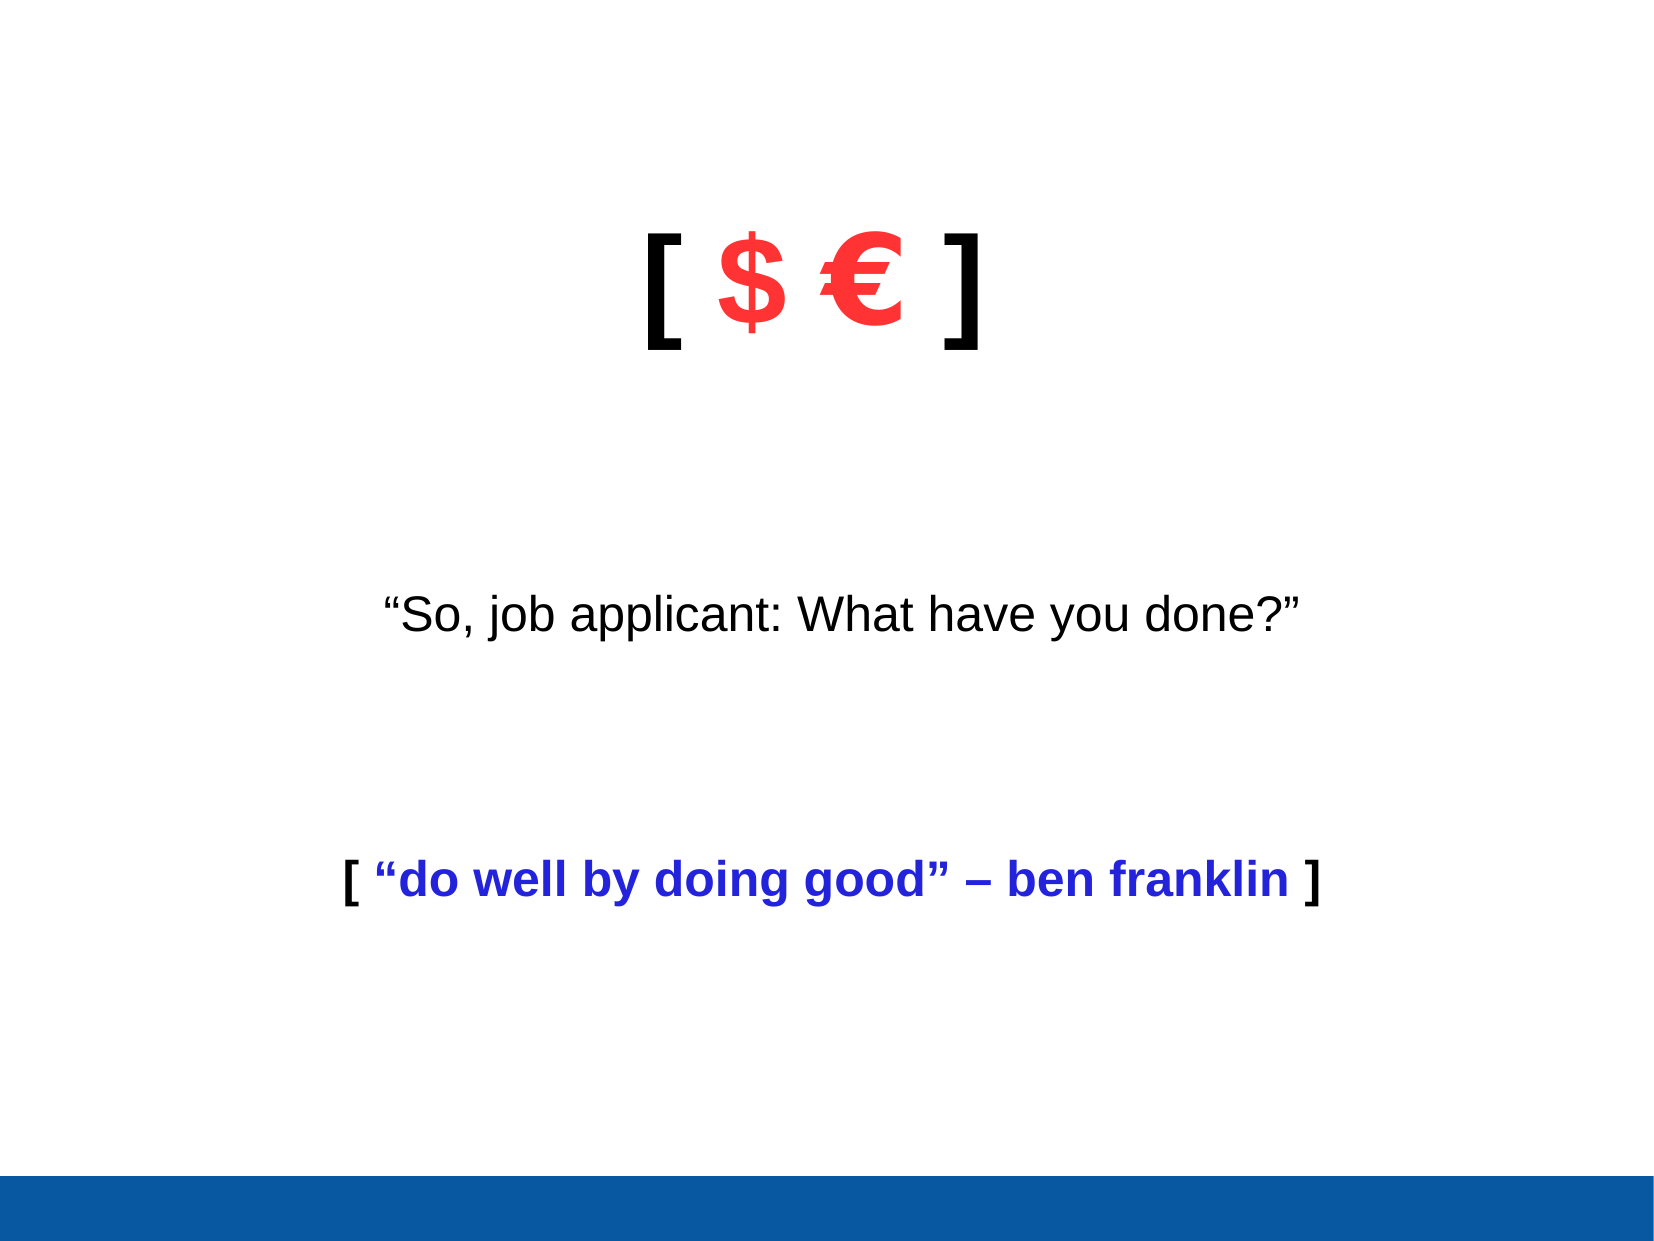

[ $ € ]
“So, job applicant: What have you done?”
[ “do well by doing good” – ben franklin ]